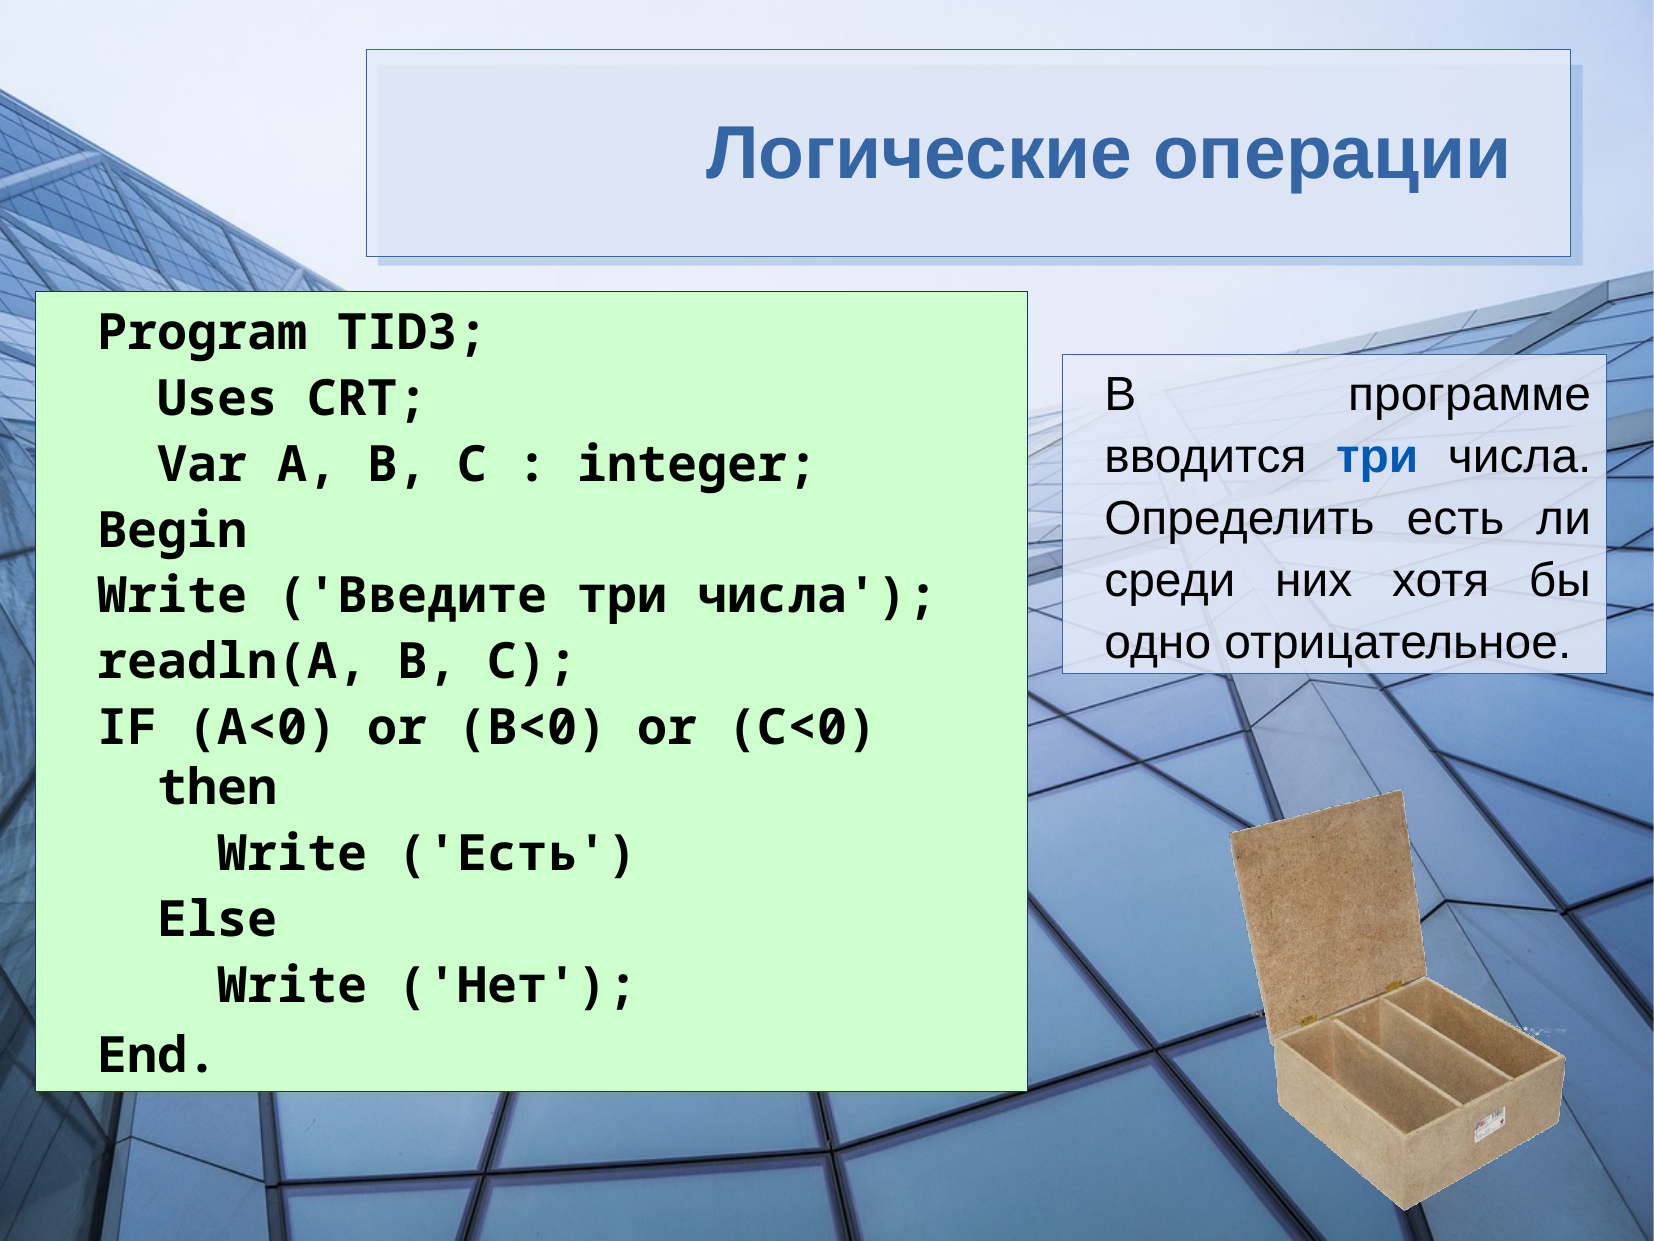

# Логические операции
Program TID3;
 Uses CRT;
 Var А, В, С : integer;
Begin
Write ('Введите три числа');
readln(А, В, С);
IF (A<0) or (B<0) or (C<0)
 then
 Write ('Есть')
 Else
 Write ('Нет');
End.
В программе вводится три числа. Определить есть ли среди них хотя бы одно отрицательное.